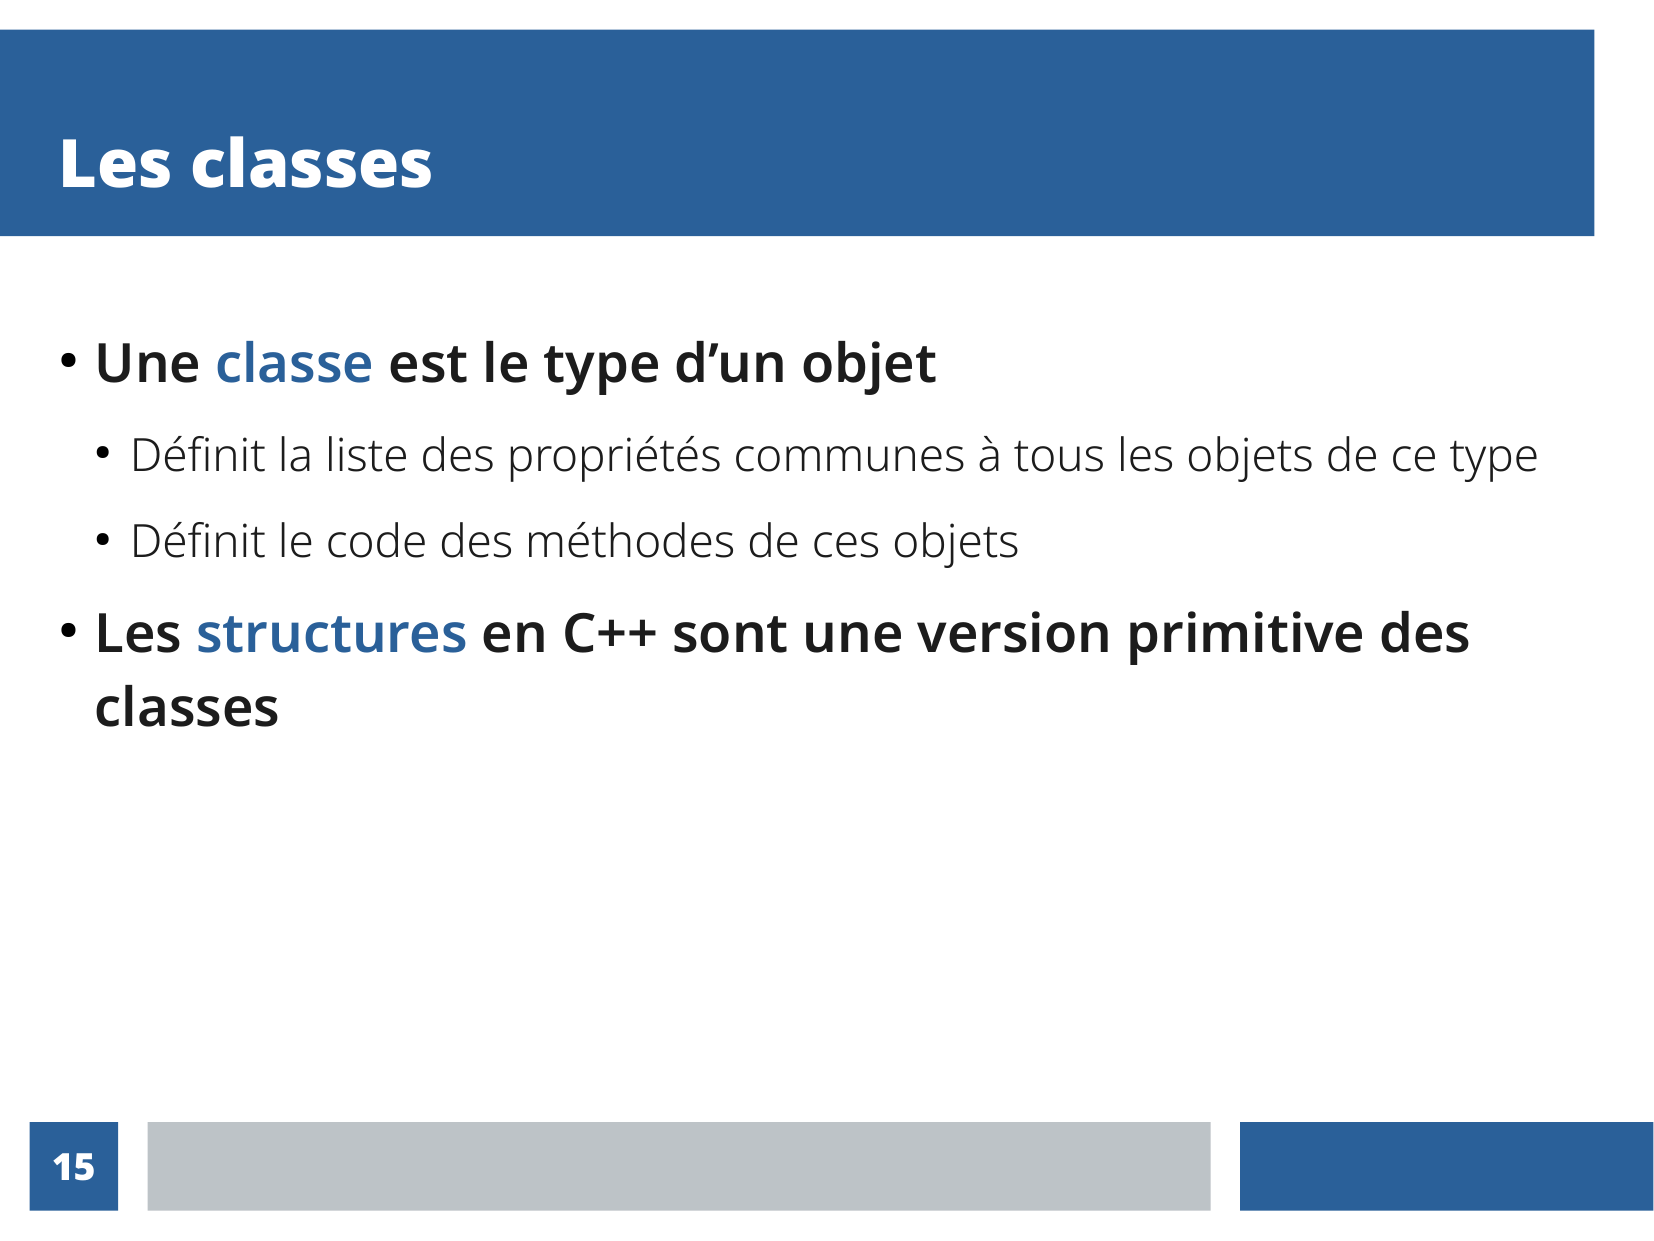

# Les classes
Une classe est le type d’un objet
Définit la liste des propriétés communes à tous les objets de ce type
Définit le code des méthodes de ces objets
Les structures en C++ sont une version primitive des classes
15